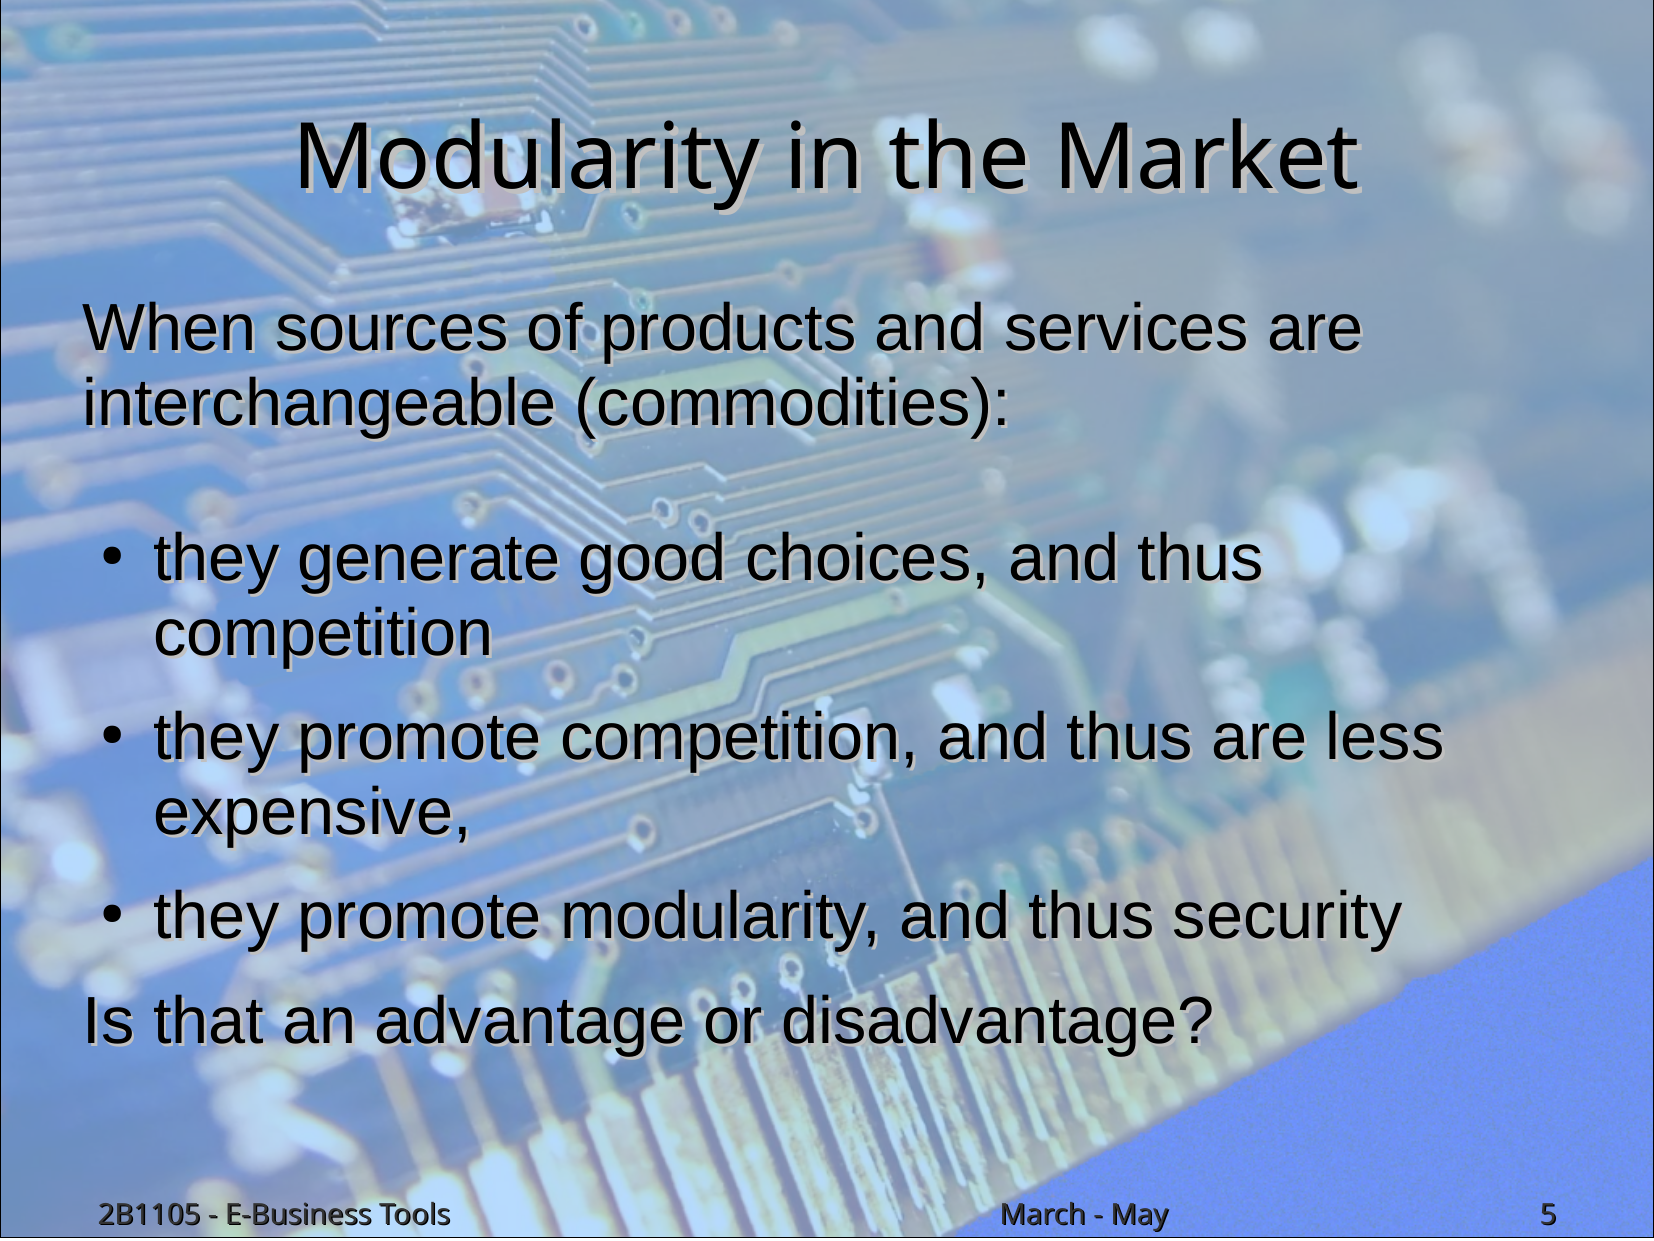

# Modularity in the Market
When sources of products and services are interchangeable (commodities):
they generate good choices, and thus competition
they promote competition, and thus are less expensive,
they promote modularity, and thus security
Is that an advantage or disadvantage?